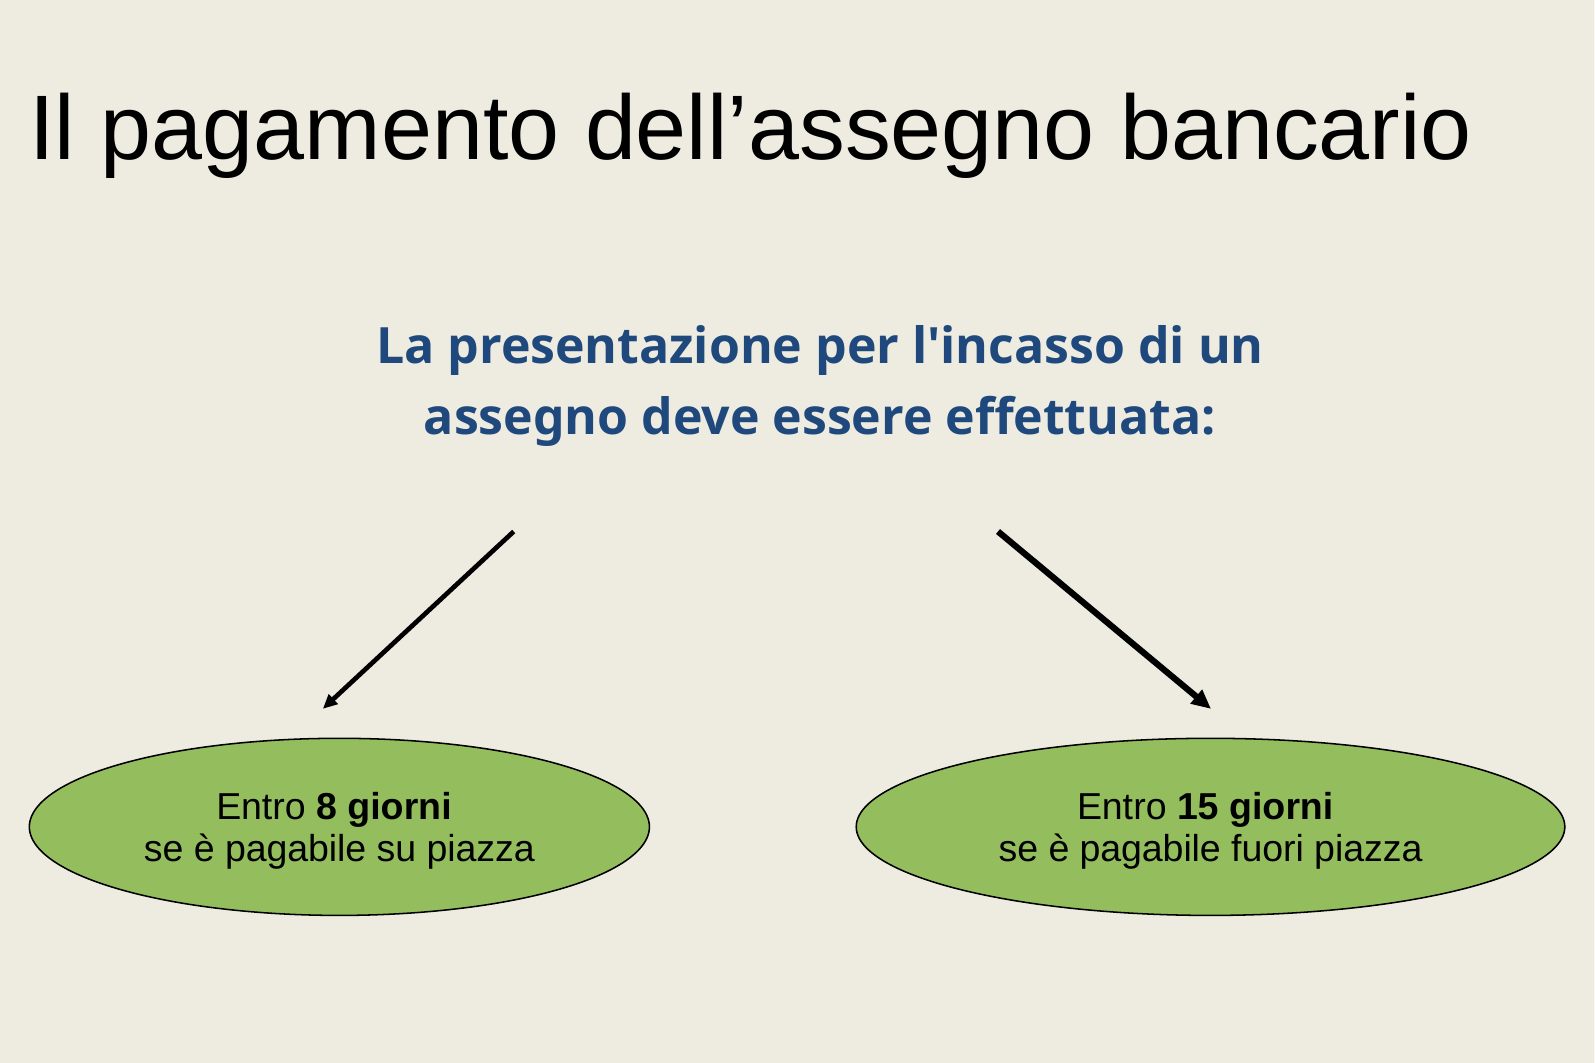

# Il pagamento dell’assegno bancario
La presentazione per l'incasso di un assegno deve essere effettuata:
Entro 8 giorni
se è pagabile su piazza
Entro 15 giorni
se è pagabile fuori piazza